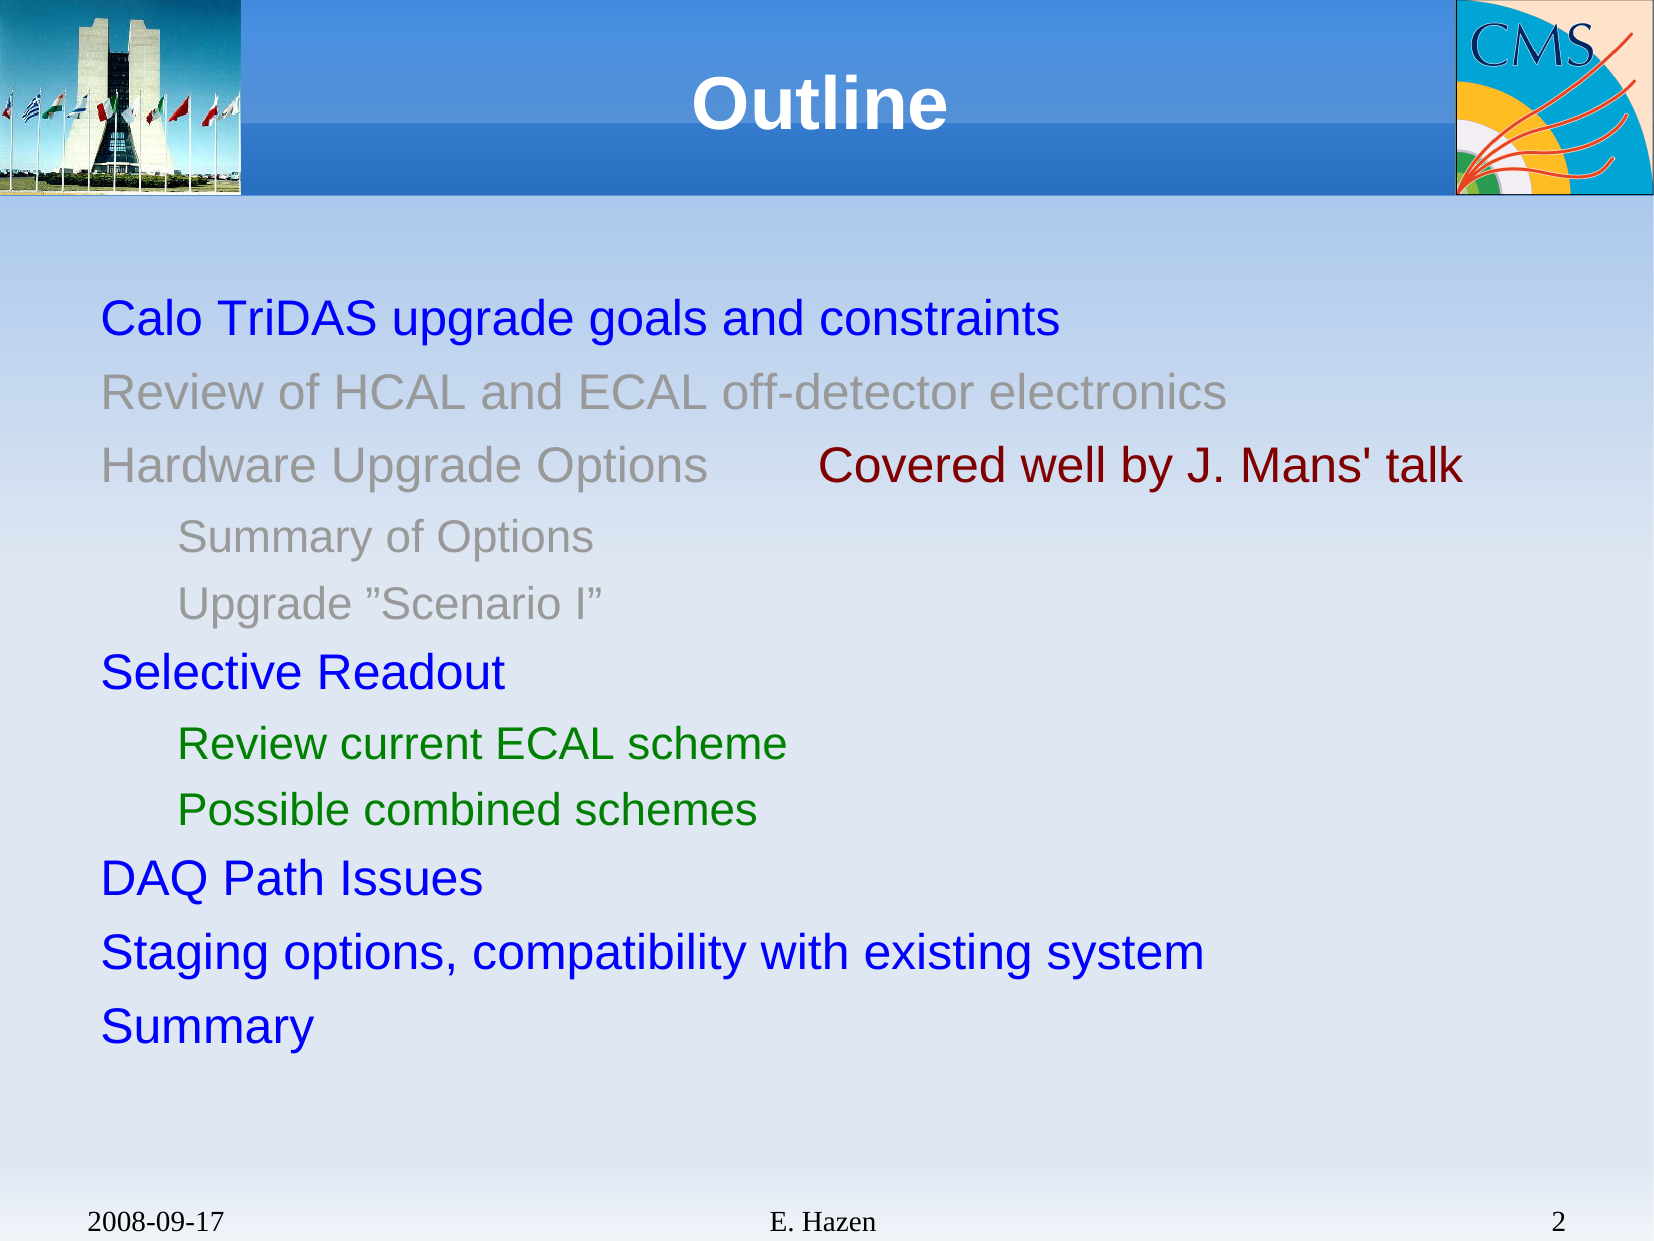

# Outline
Calo TriDAS upgrade goals and constraints
Review of HCAL and ECAL off-detector electronics
Hardware Upgrade Options		Covered well by J. Mans' talk
Summary of Options
Upgrade ”Scenario I”
Selective Readout
Review current ECAL scheme
Possible combined schemes
DAQ Path Issues
Staging options, compatibility with existing system
Summary
2008-09-17
E. Hazen
2